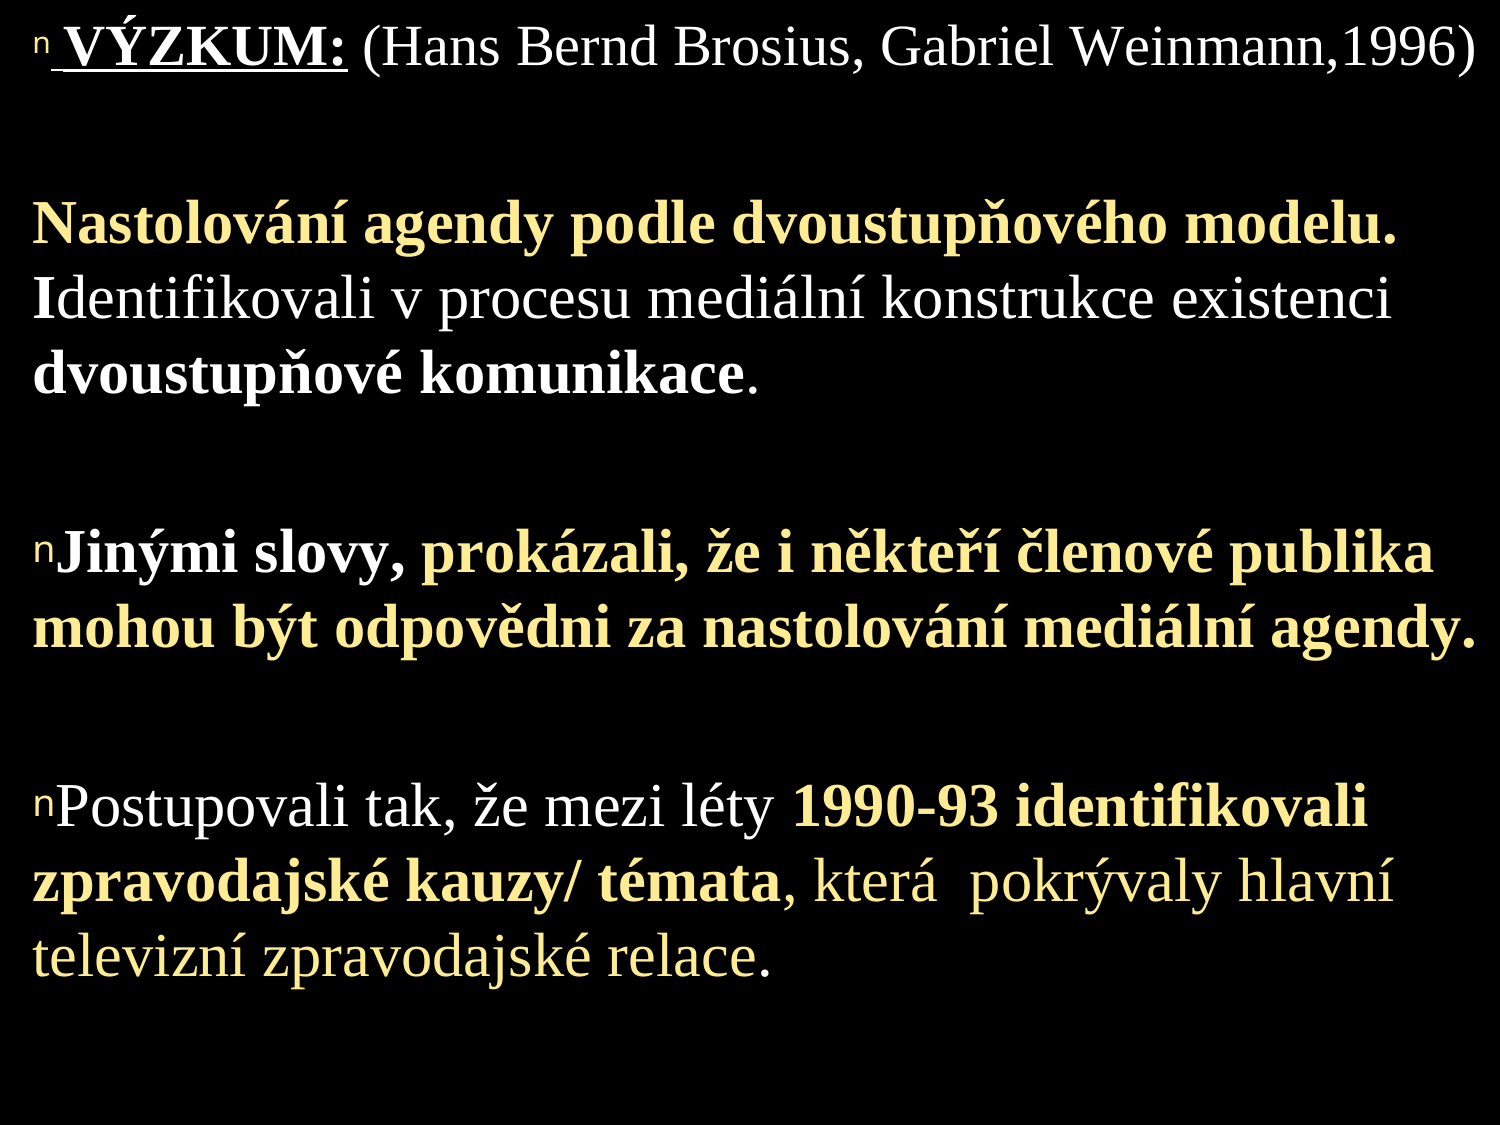

# VÝZKUM: (Hans Bernd Brosius, Gabriel Weinmann,1996)
Nastolování agendy podle dvoustupňového modelu. Identifikovali v procesu mediální konstrukce existenci dvoustupňové komunikace.
Jinými slovy, prokázali, že i někteří členové publika mohou být odpovědni za nastolování mediální agendy.
Postupovali tak, že mezi léty 1990-93 identifikovali zpravodajské kauzy/ témata, která pokrývaly hlavní televizní zpravodajské relace.